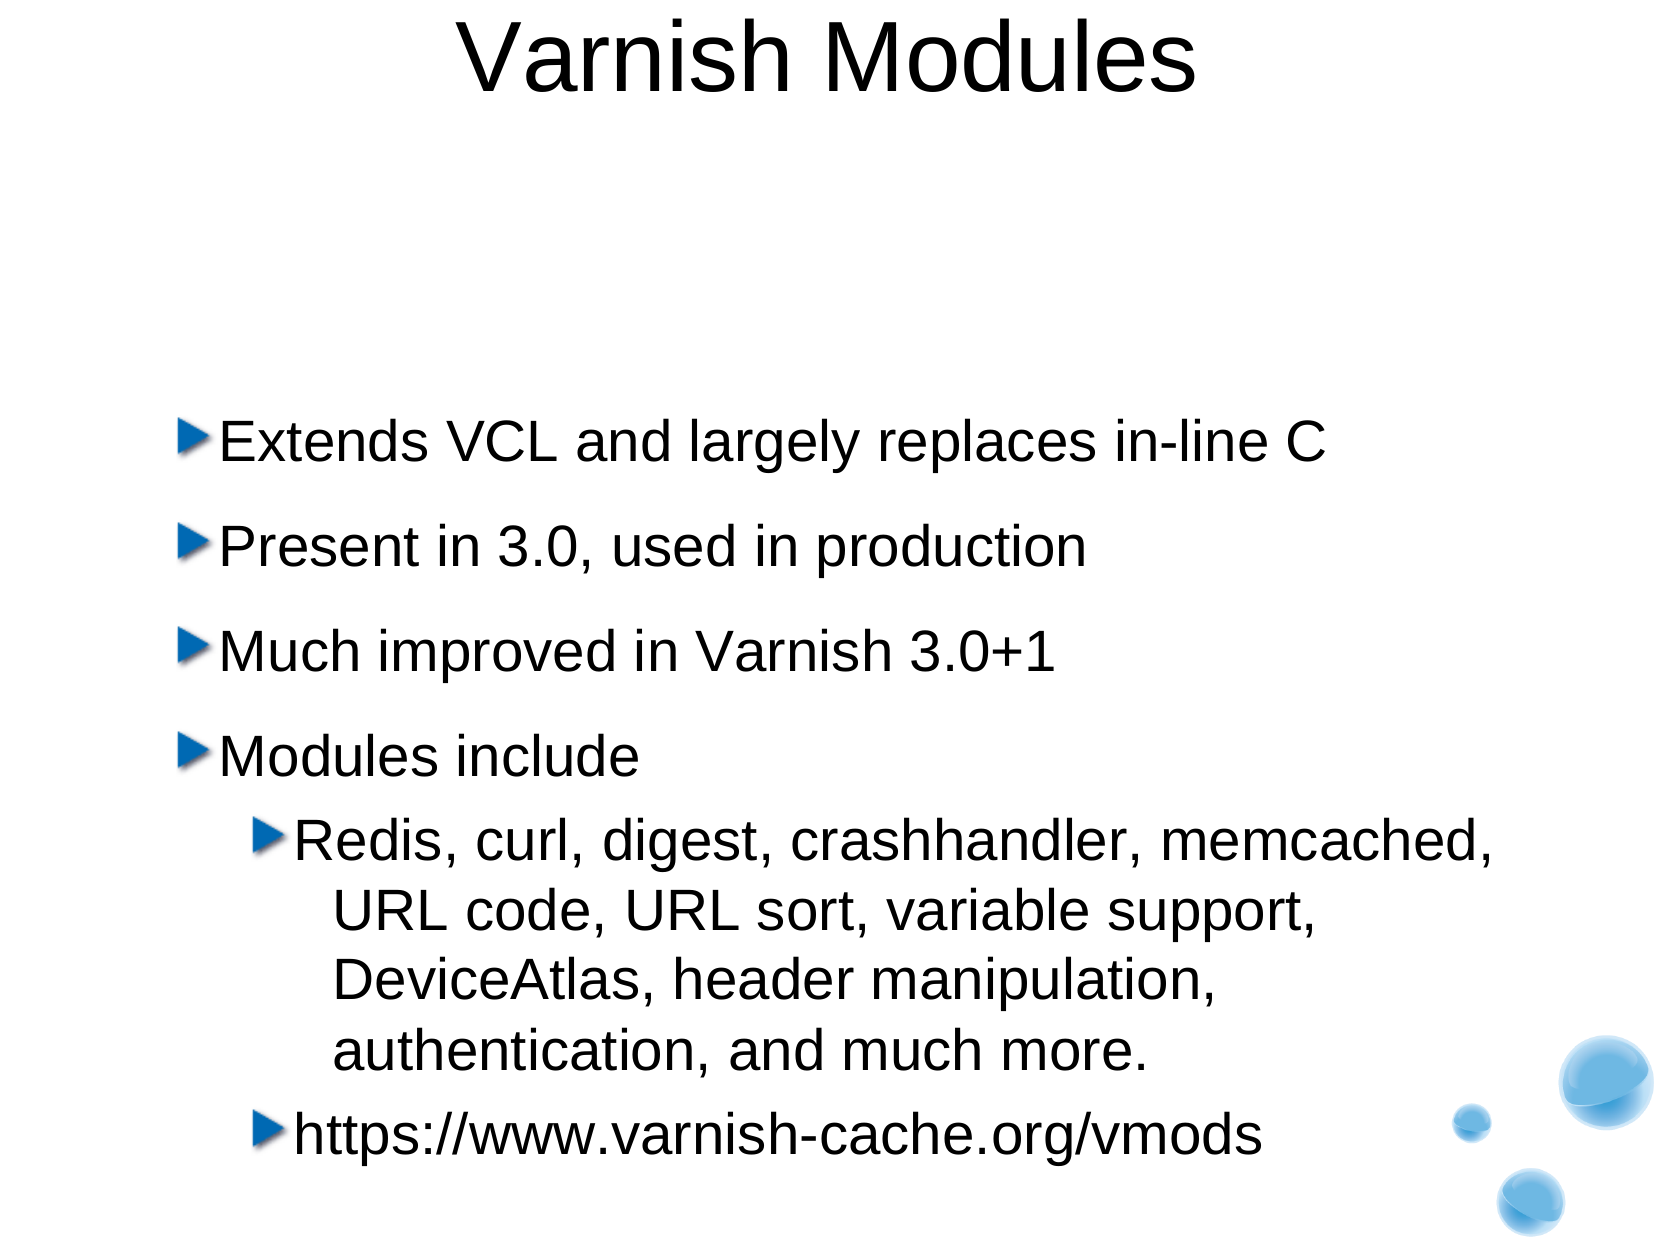

# Varnish Modules
Extends VCL and largely replaces in-line C
Present in 3.0, used in production
Much improved in Varnish 3.0+1
Modules include
Redis, curl, digest, crashhandler, memcached, URL code, URL sort, variable support, DeviceAtlas, header manipulation, authentication, and much more.
https://www.varnish-cache.org/vmods